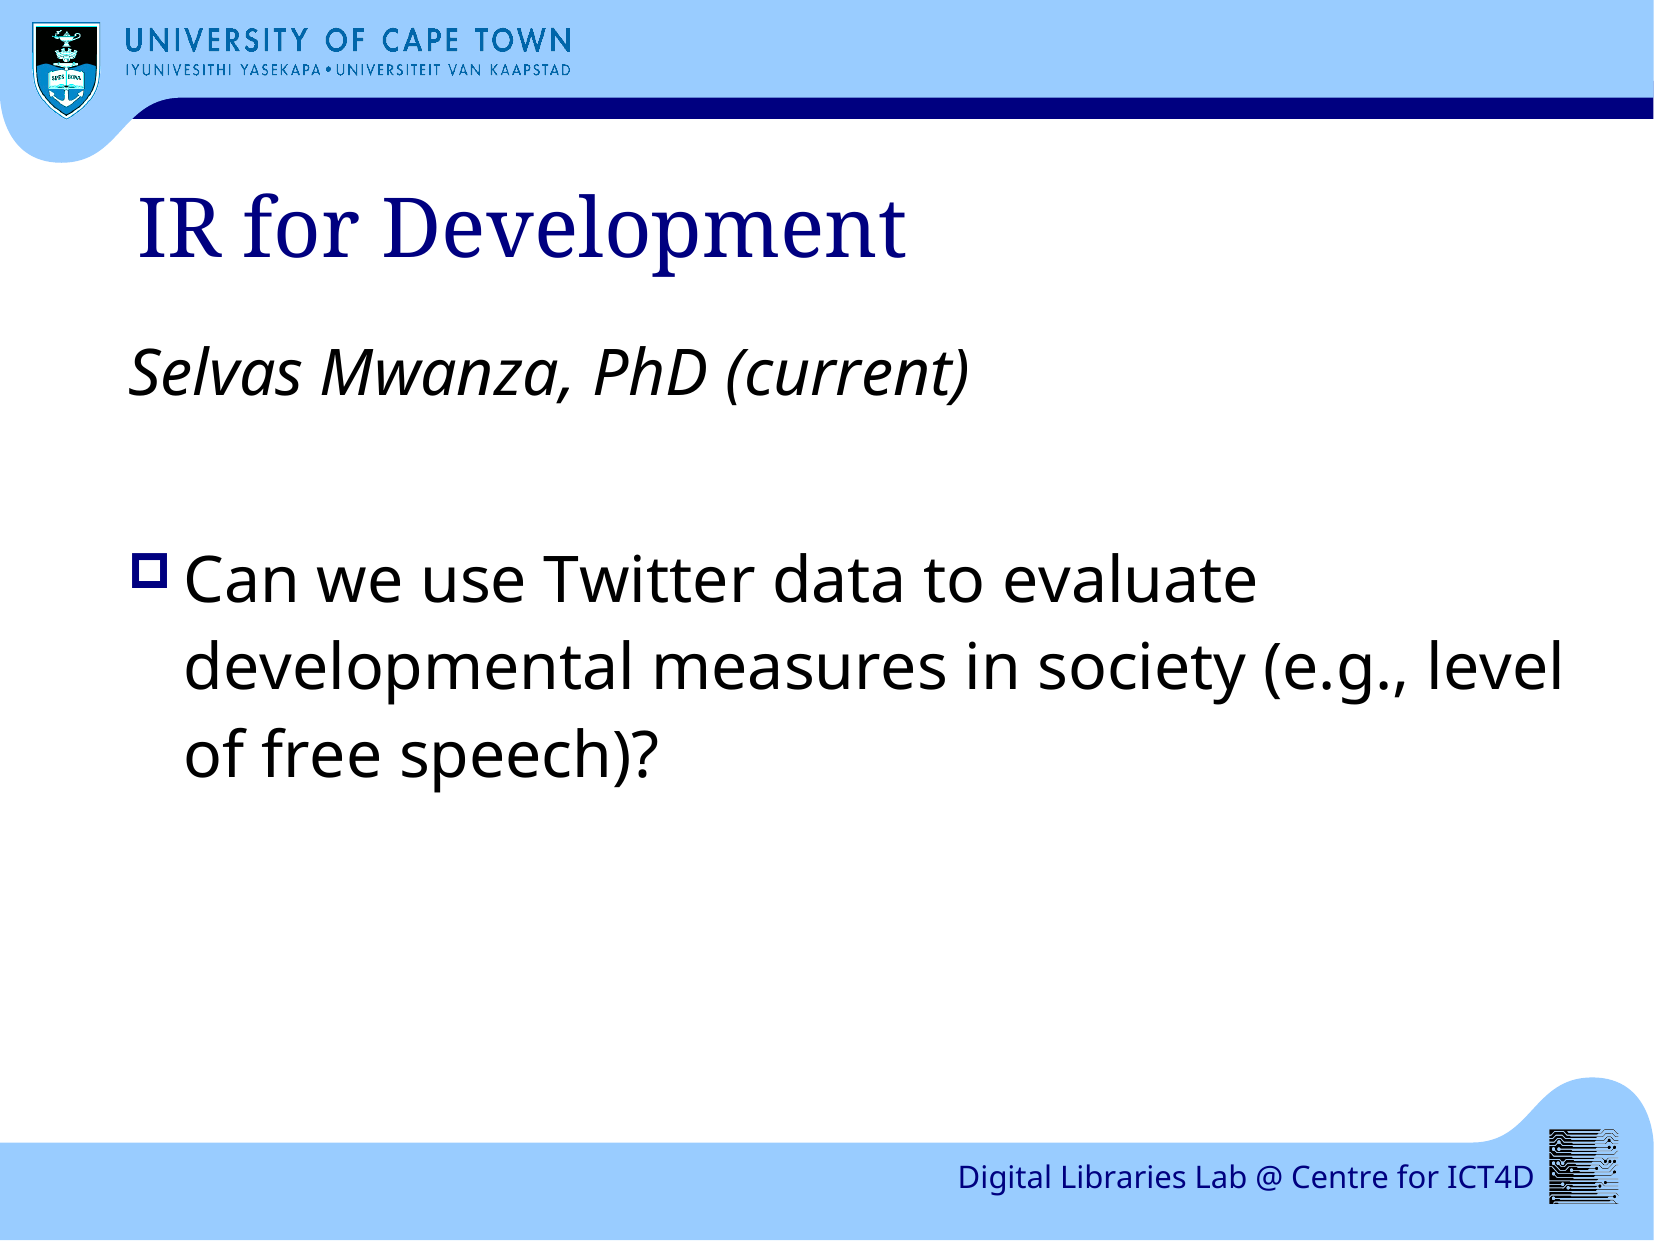

# IR for Development
Selvas Mwanza, PhD (current)
Can we use Twitter data to evaluate developmental measures in society (e.g., level of free speech)?